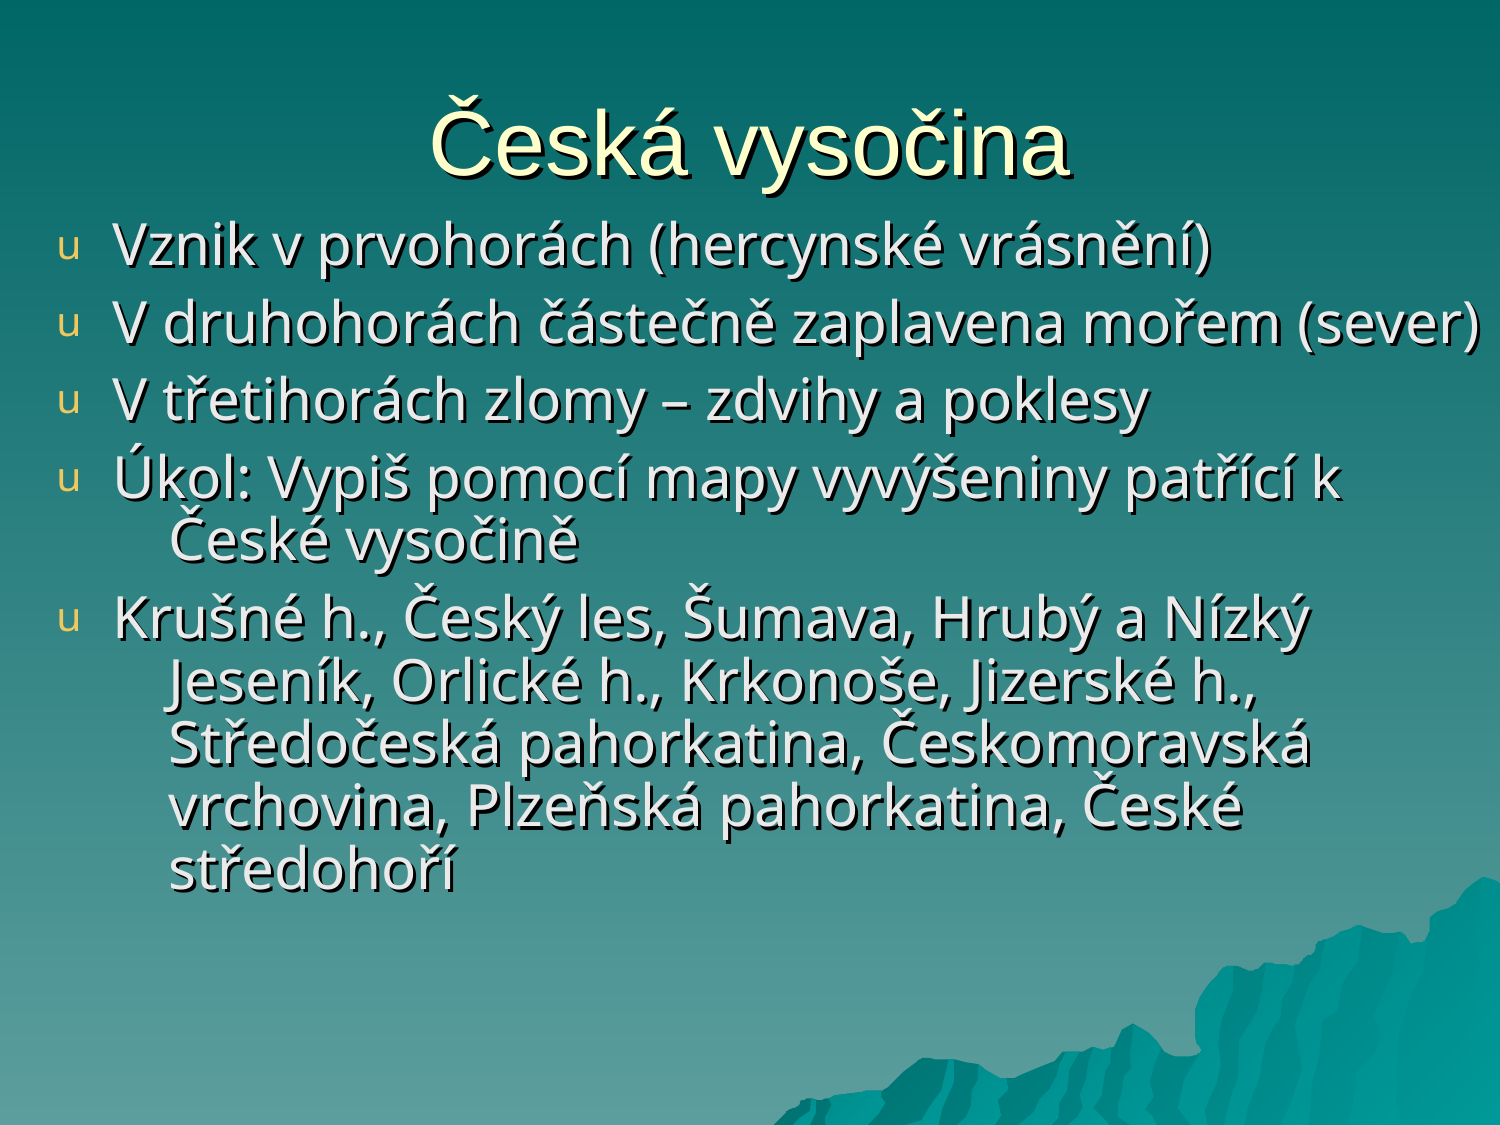

# Česká vysočina
Vznik v prvohorách (hercynské vrásnění)
V druhohorách částečně zaplavena mořem (sever)
V třetihorách zlomy – zdvihy a poklesy
Úkol: Vypiš pomocí mapy vyvýšeniny patřící k České vysočině
Krušné h., Český les, Šumava, Hrubý a Nízký Jeseník, Orlické h., Krkonoše, Jizerské h., Středočeská pahorkatina, Českomoravská vrchovina, Plzeňská pahorkatina, České středohoří